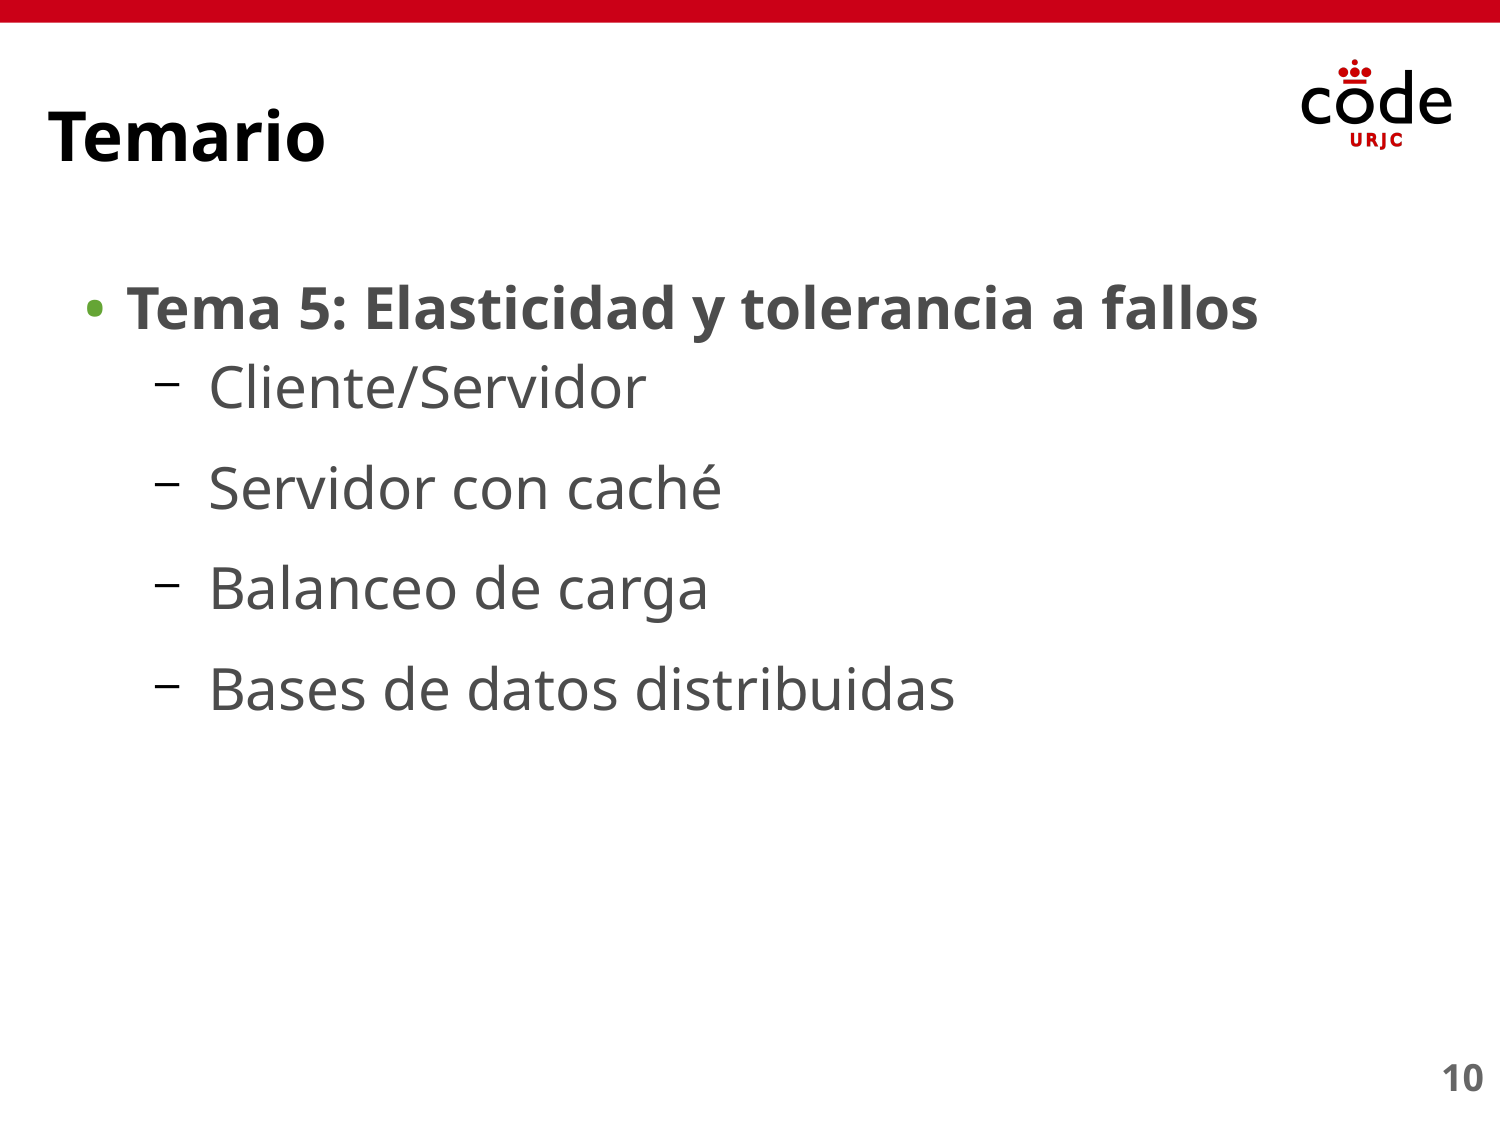

# Temario
Tema 5: Elasticidad y tolerancia a fallos
Cliente/Servidor
Servidor con caché
Balanceo de carga
Bases de datos distribuidas